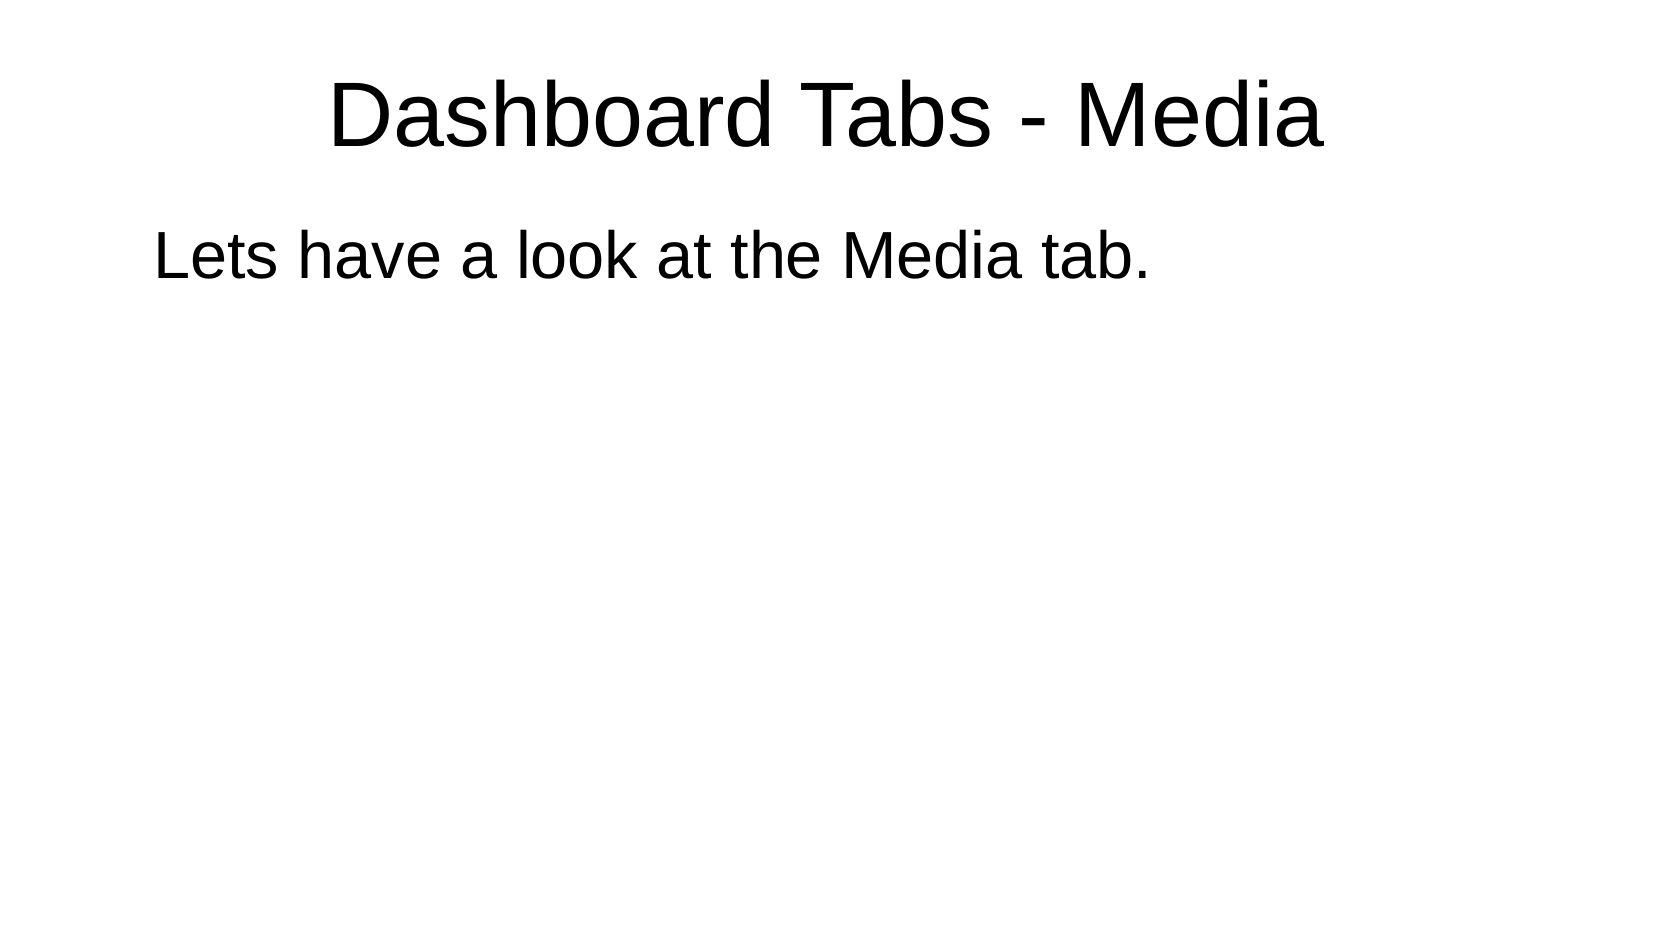

# Dashboard Tabs - Media
Lets have a look at the Media tab.